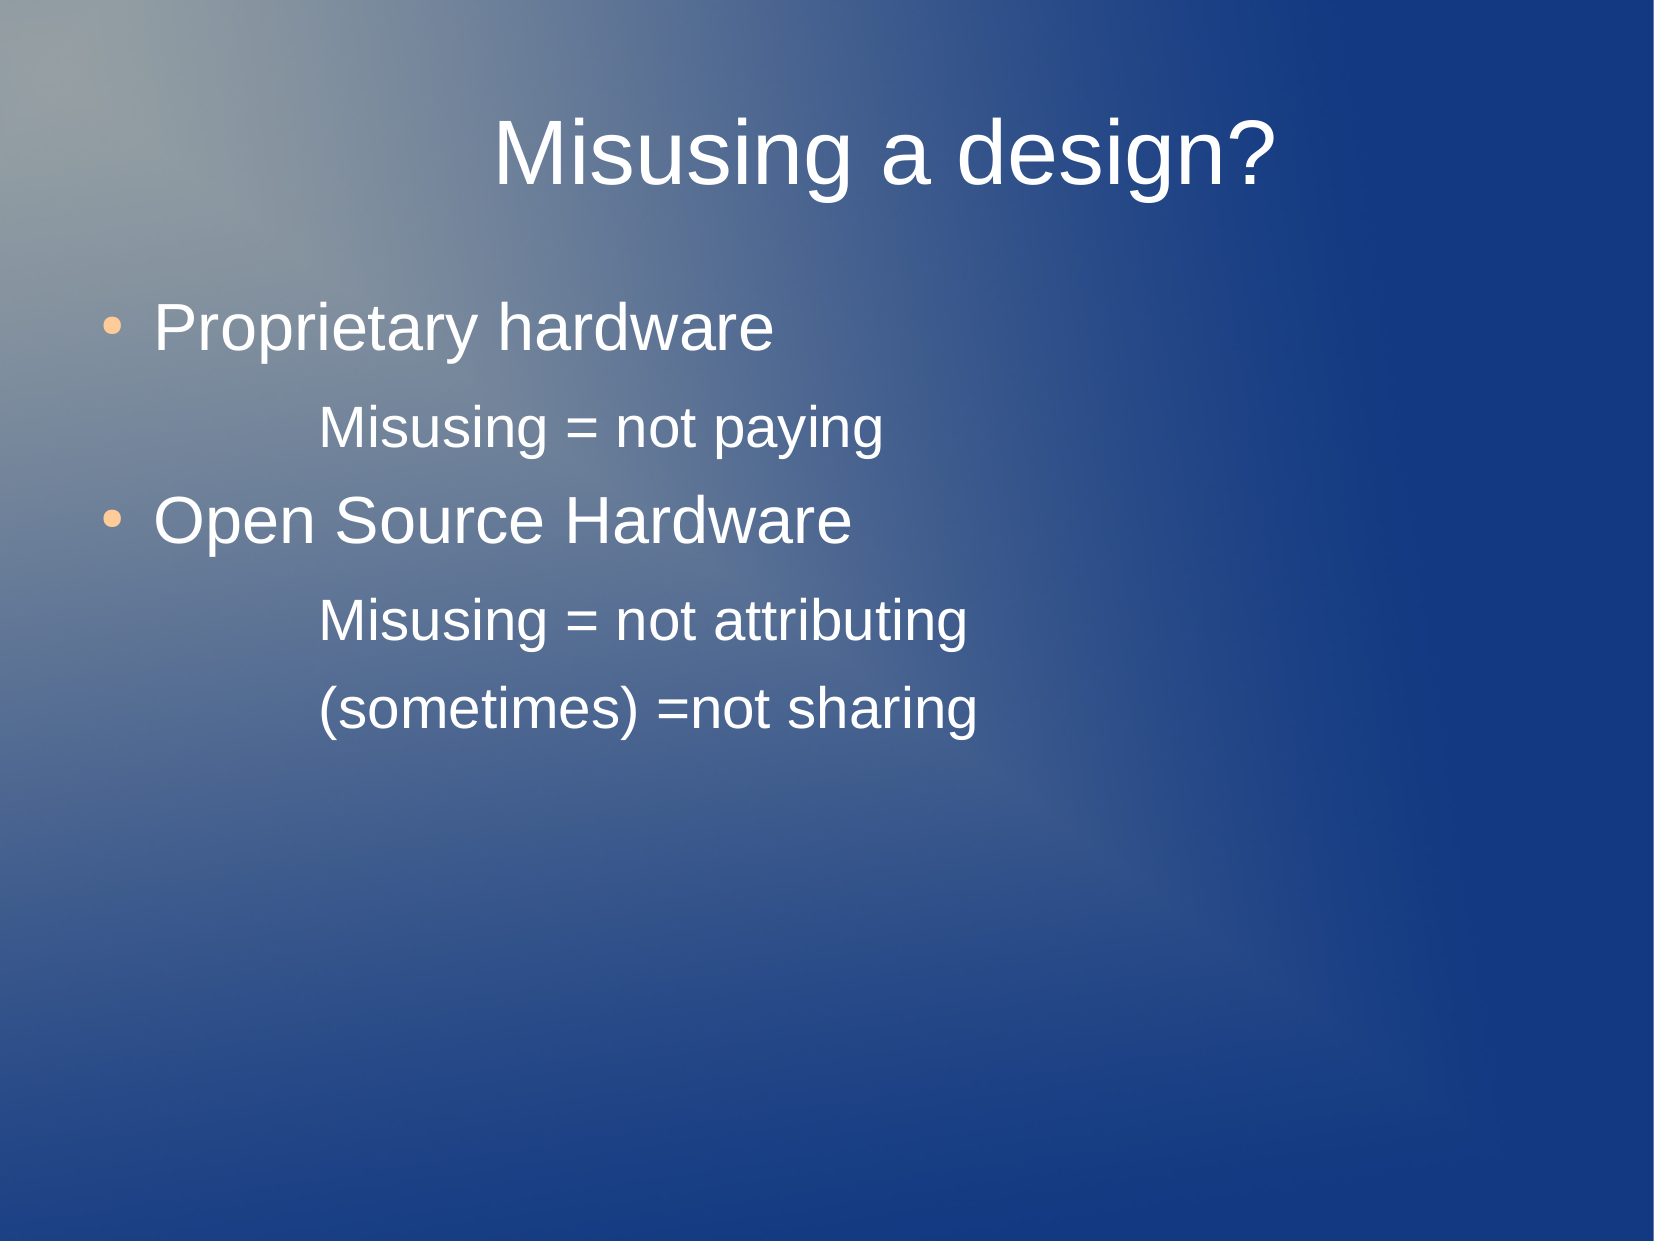

# Misusing a design?
Proprietary hardware
Misusing = not paying
Open Source Hardware
Misusing = not attributing
(sometimes) =not sharing